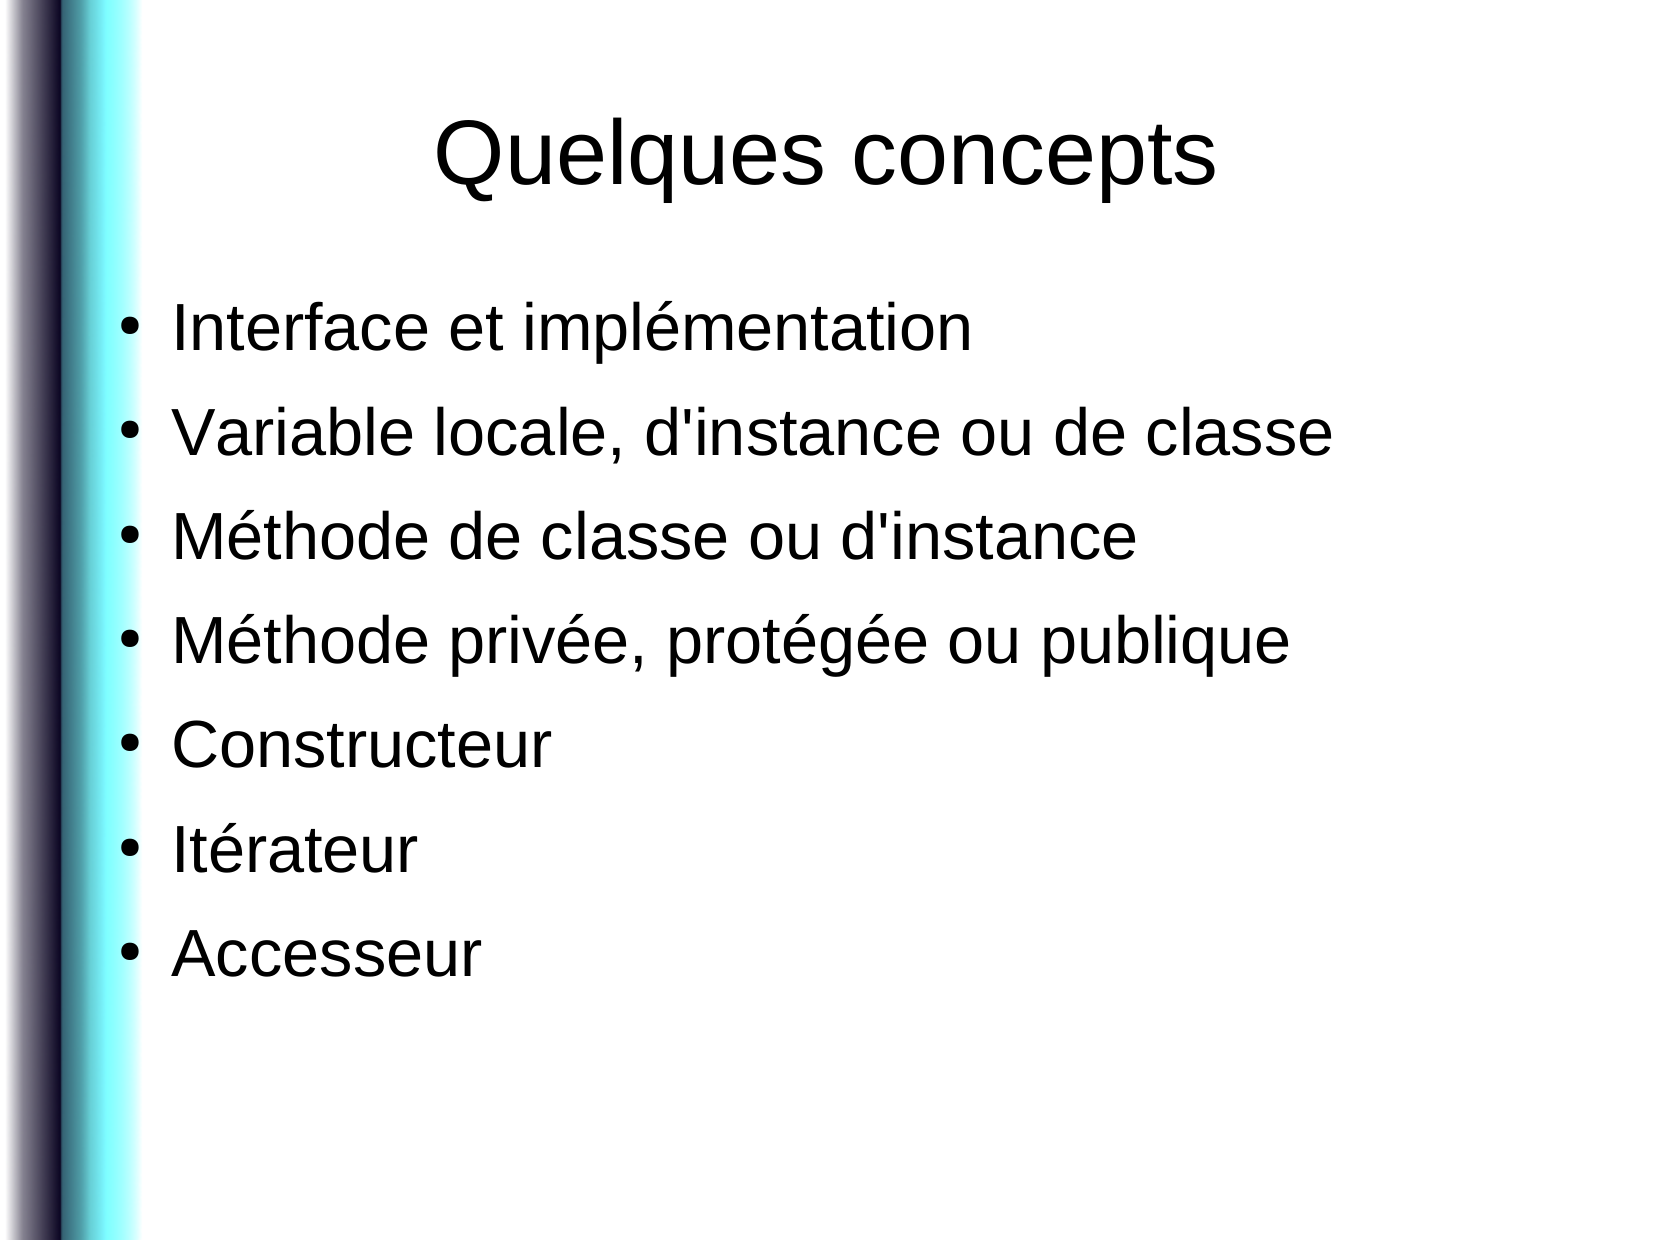

# Quelques concepts
Interface et implémentation
Variable locale, d'instance ou de classe
Méthode de classe ou d'instance
Méthode privée, protégée ou publique
Constructeur
Itérateur
Accesseur